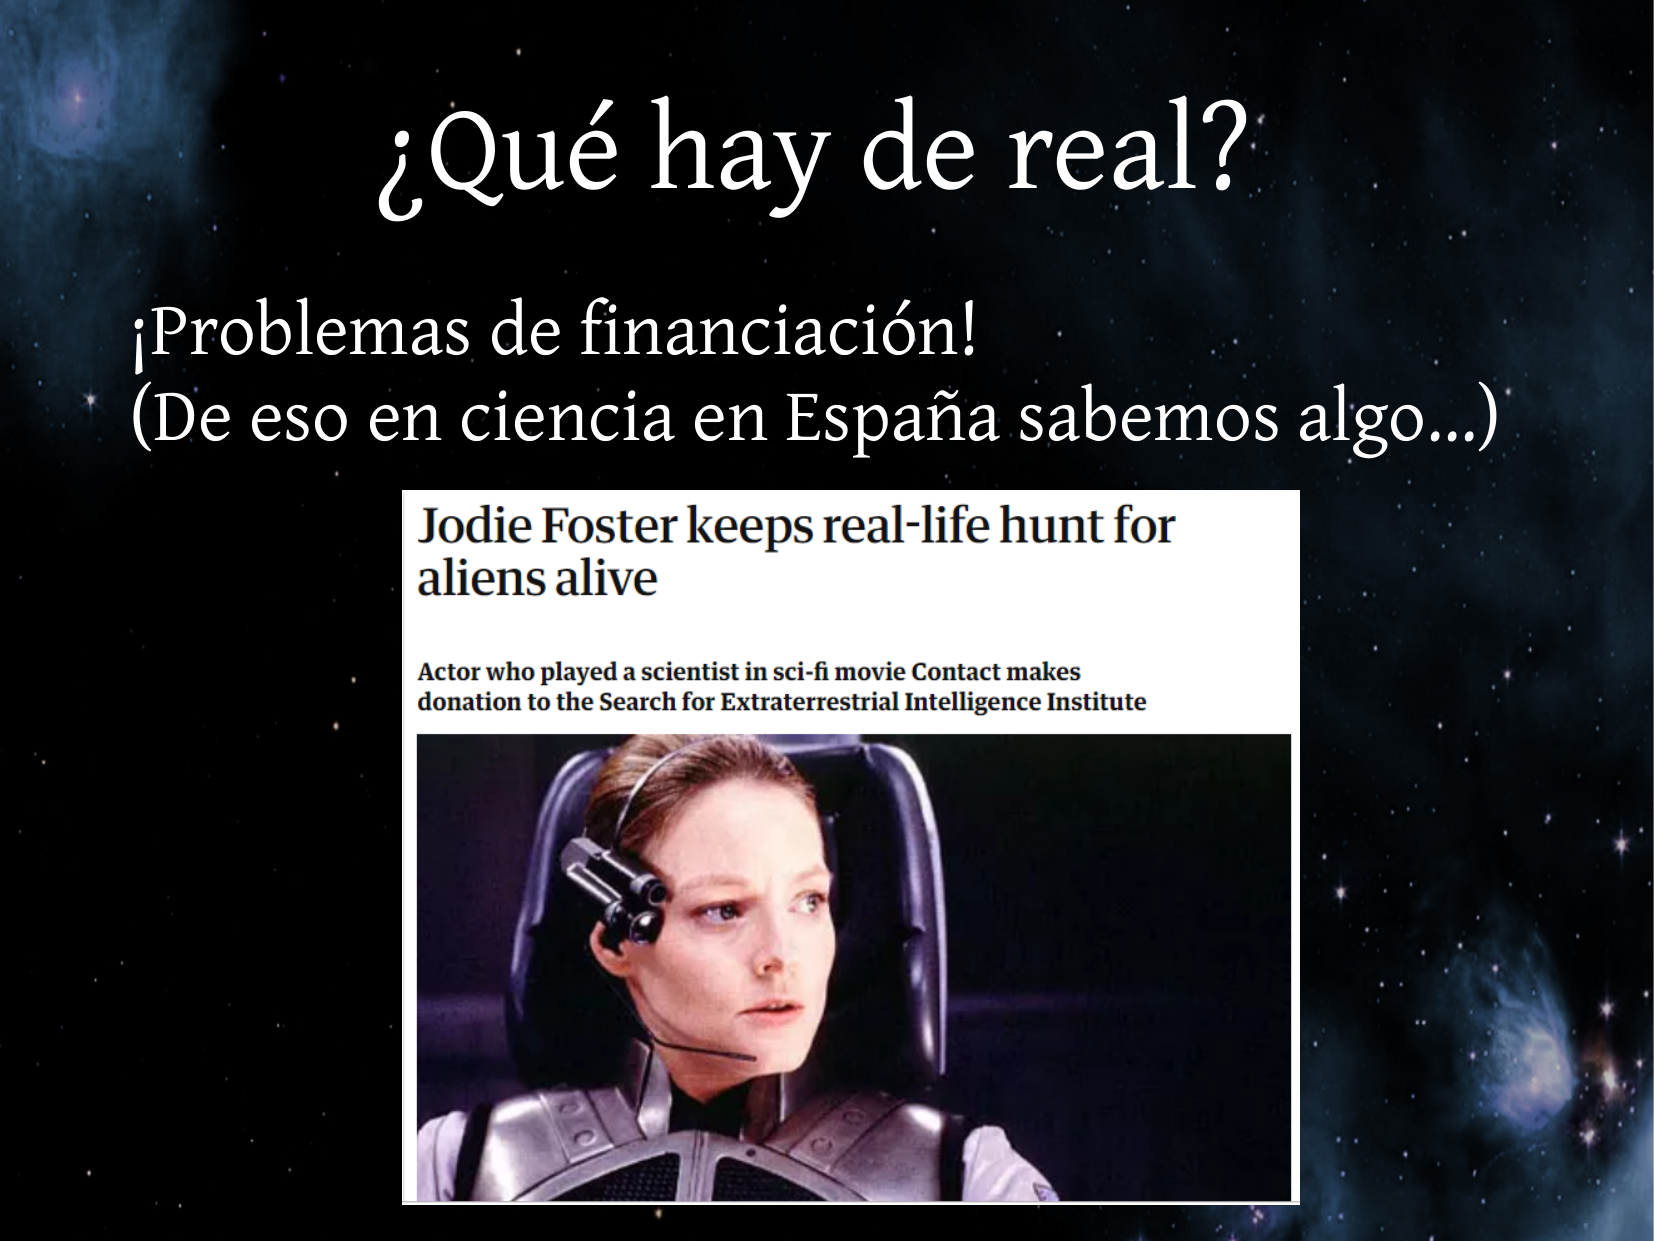

# ¿Qué hay de real?
¡Problemas de financiación!
(De eso en ciencia en España sabemos algo...)